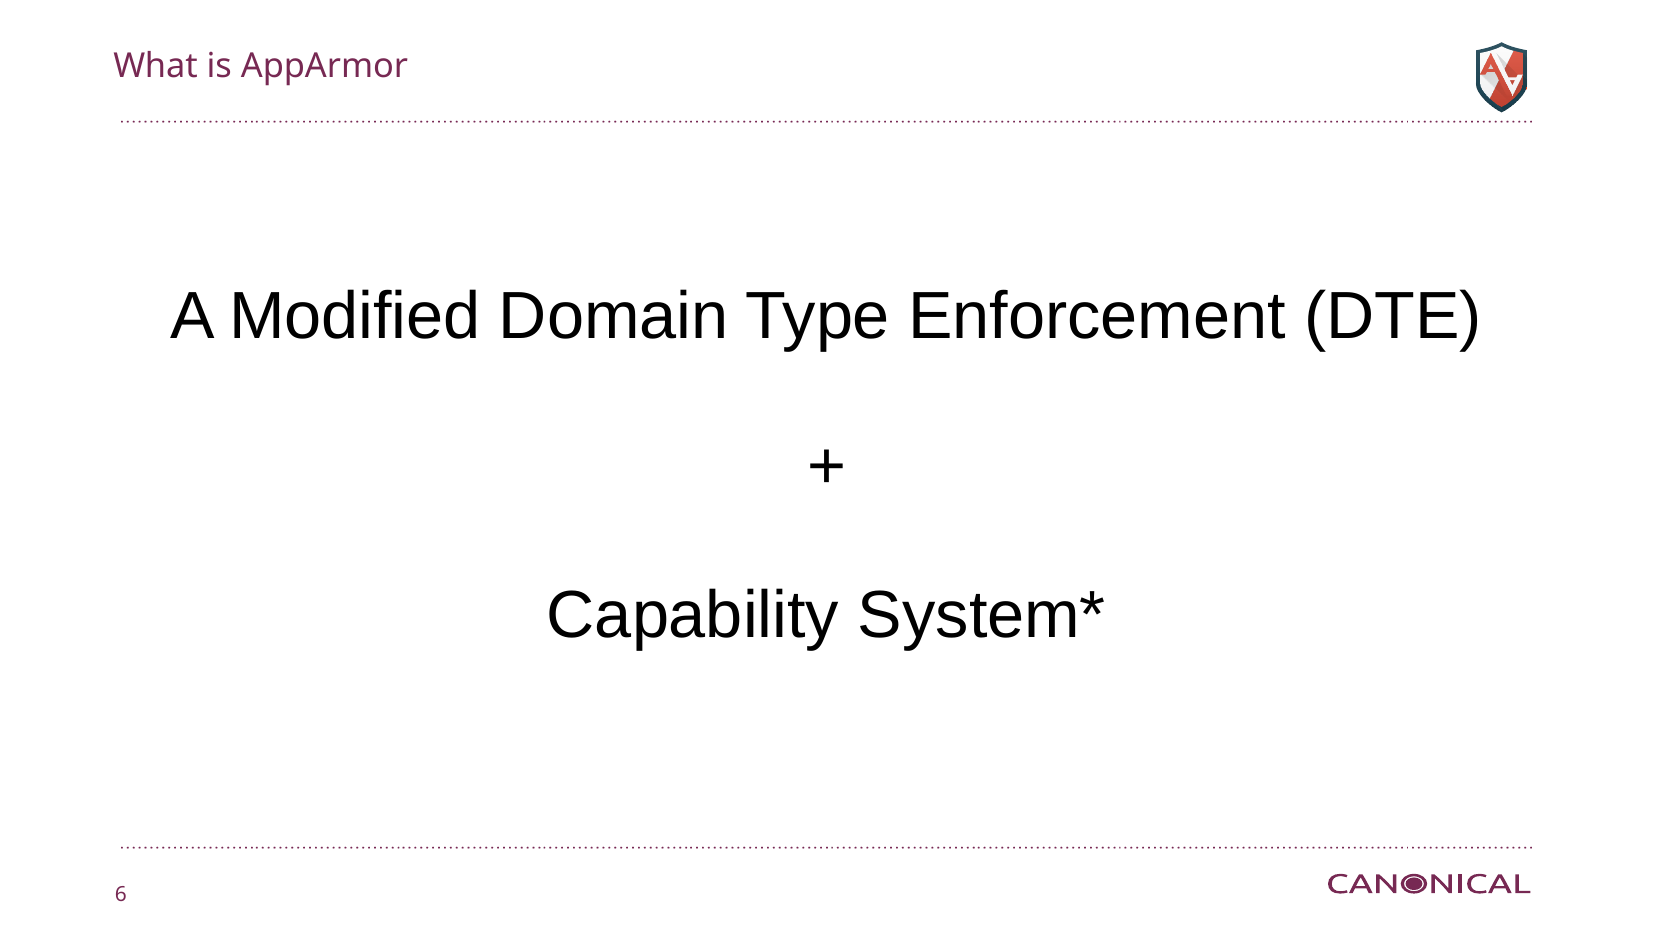

# What is AppArmor
A Modified Domain Type Enforcement (DTE)
+
Capability System*